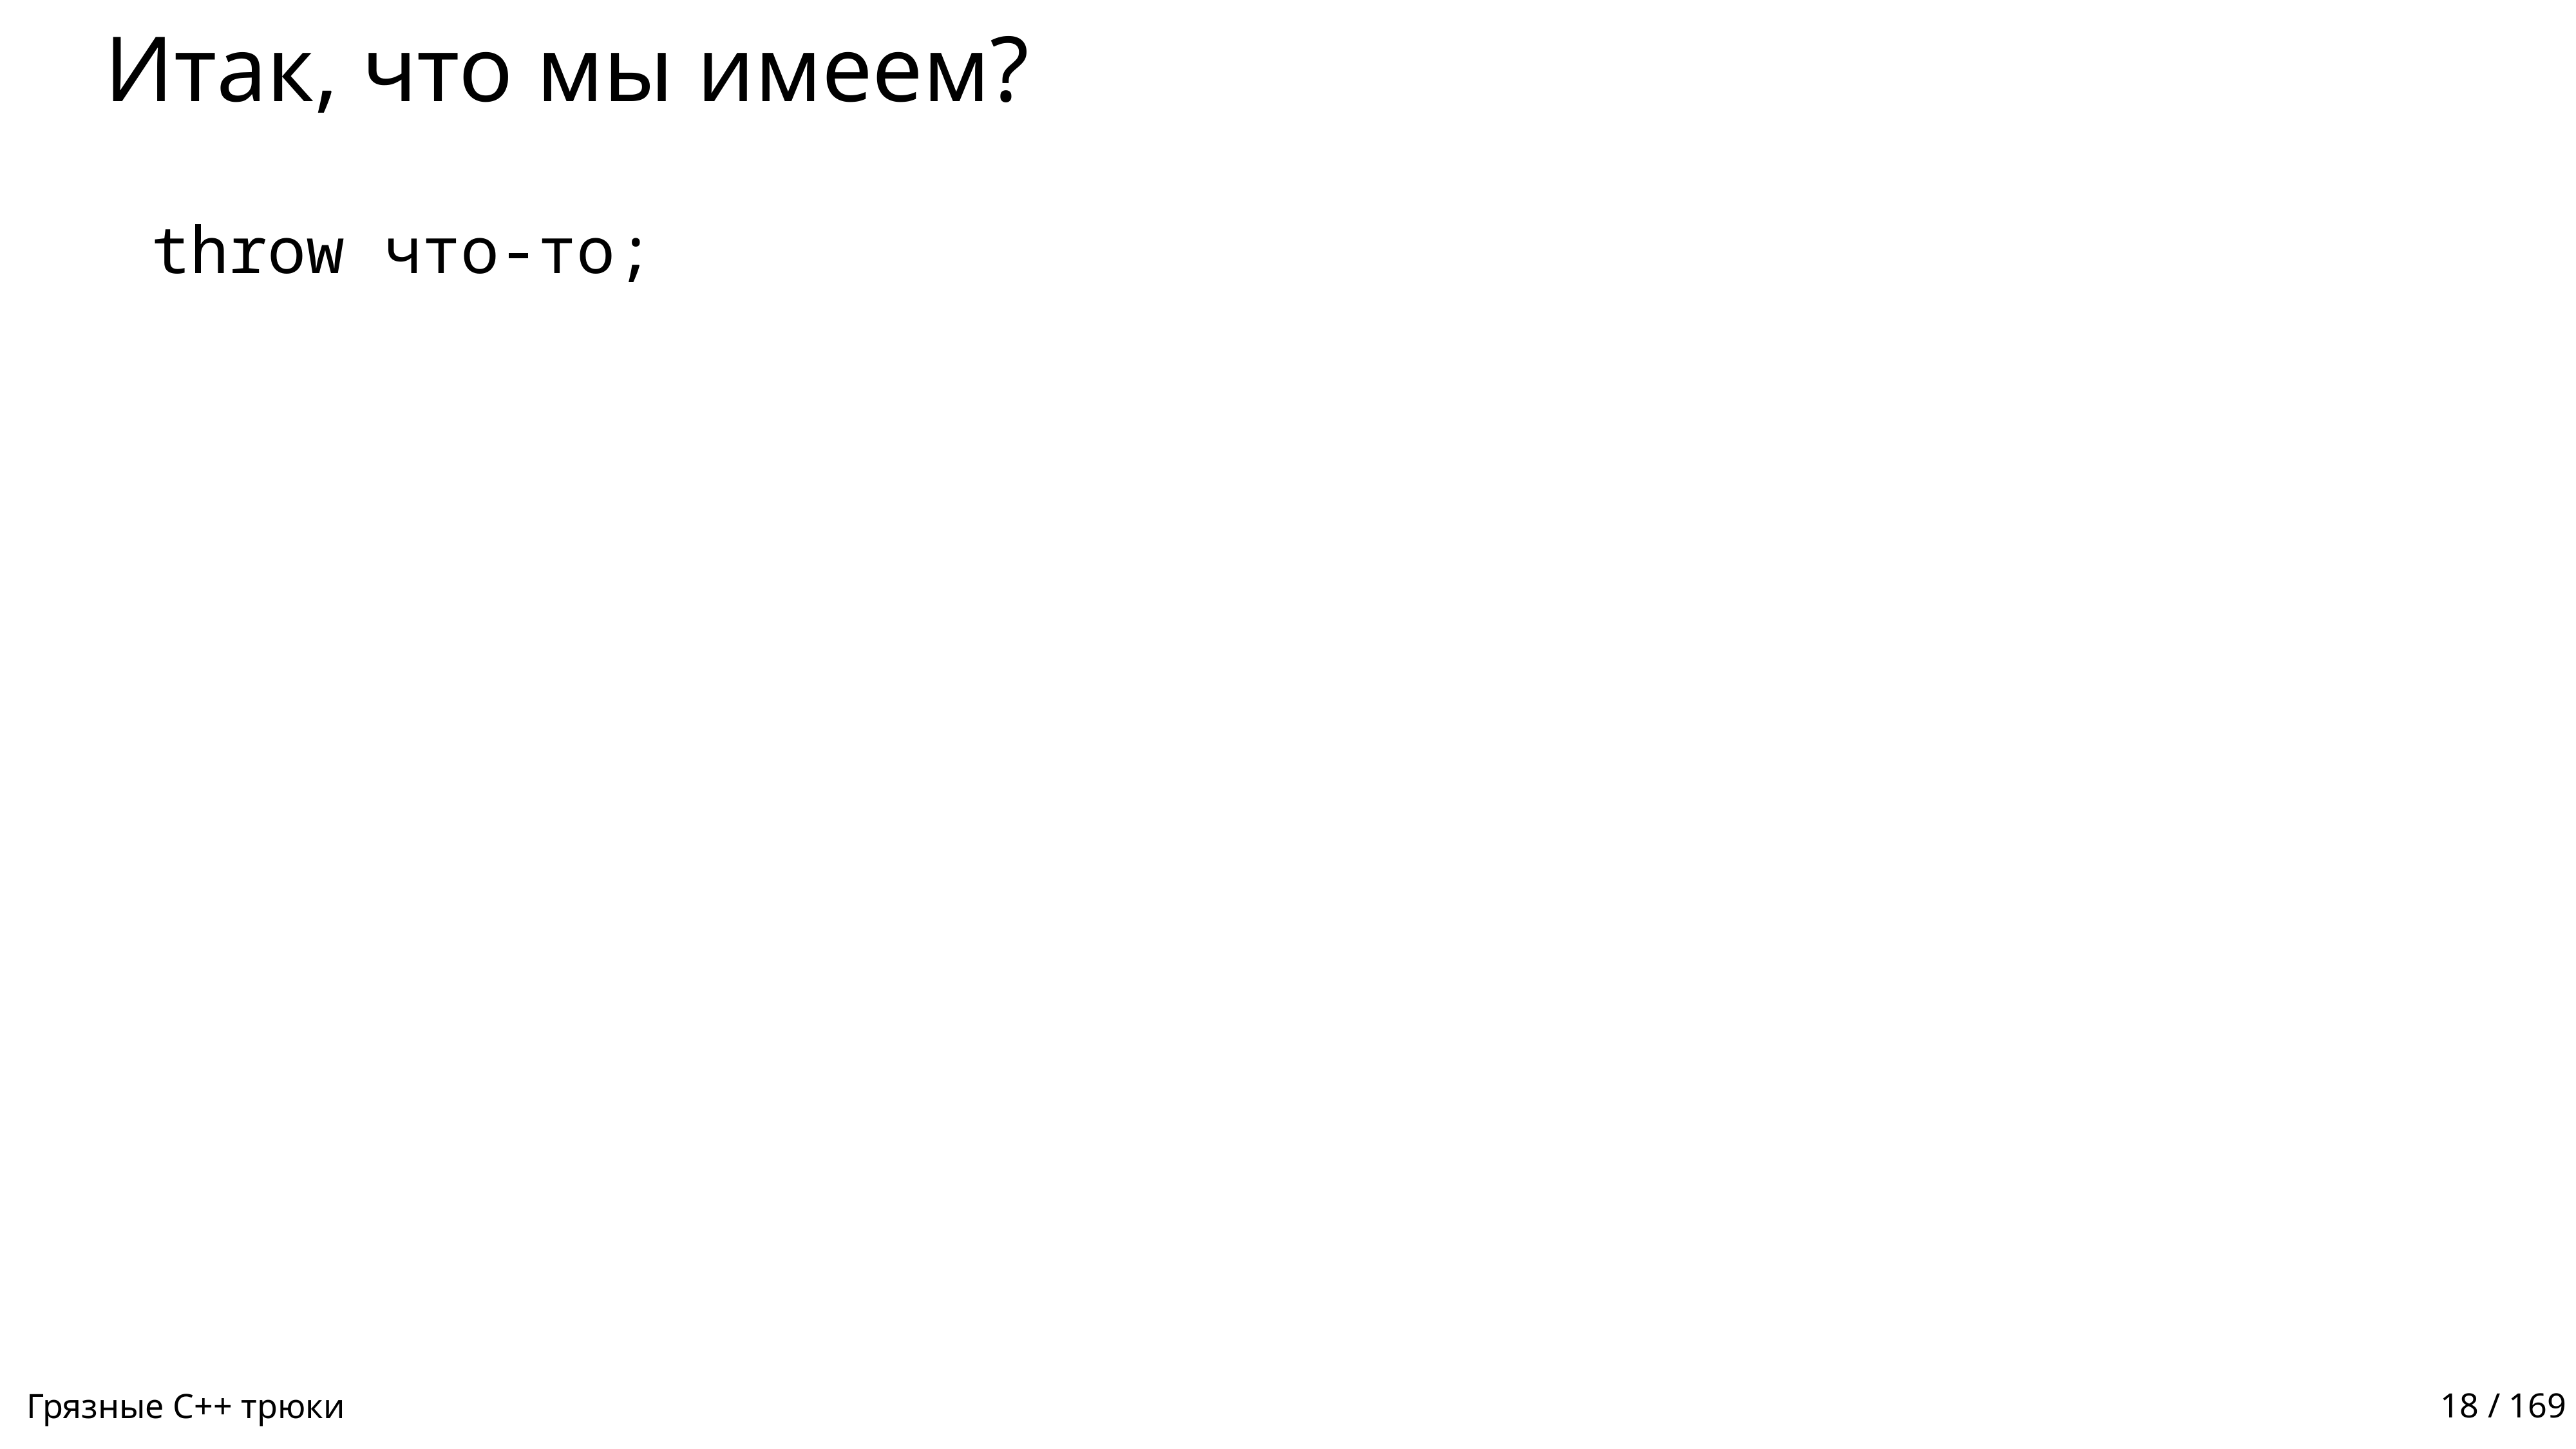

Итак, что мы имеем?
# throw что-то;
Грязные C++ трюки